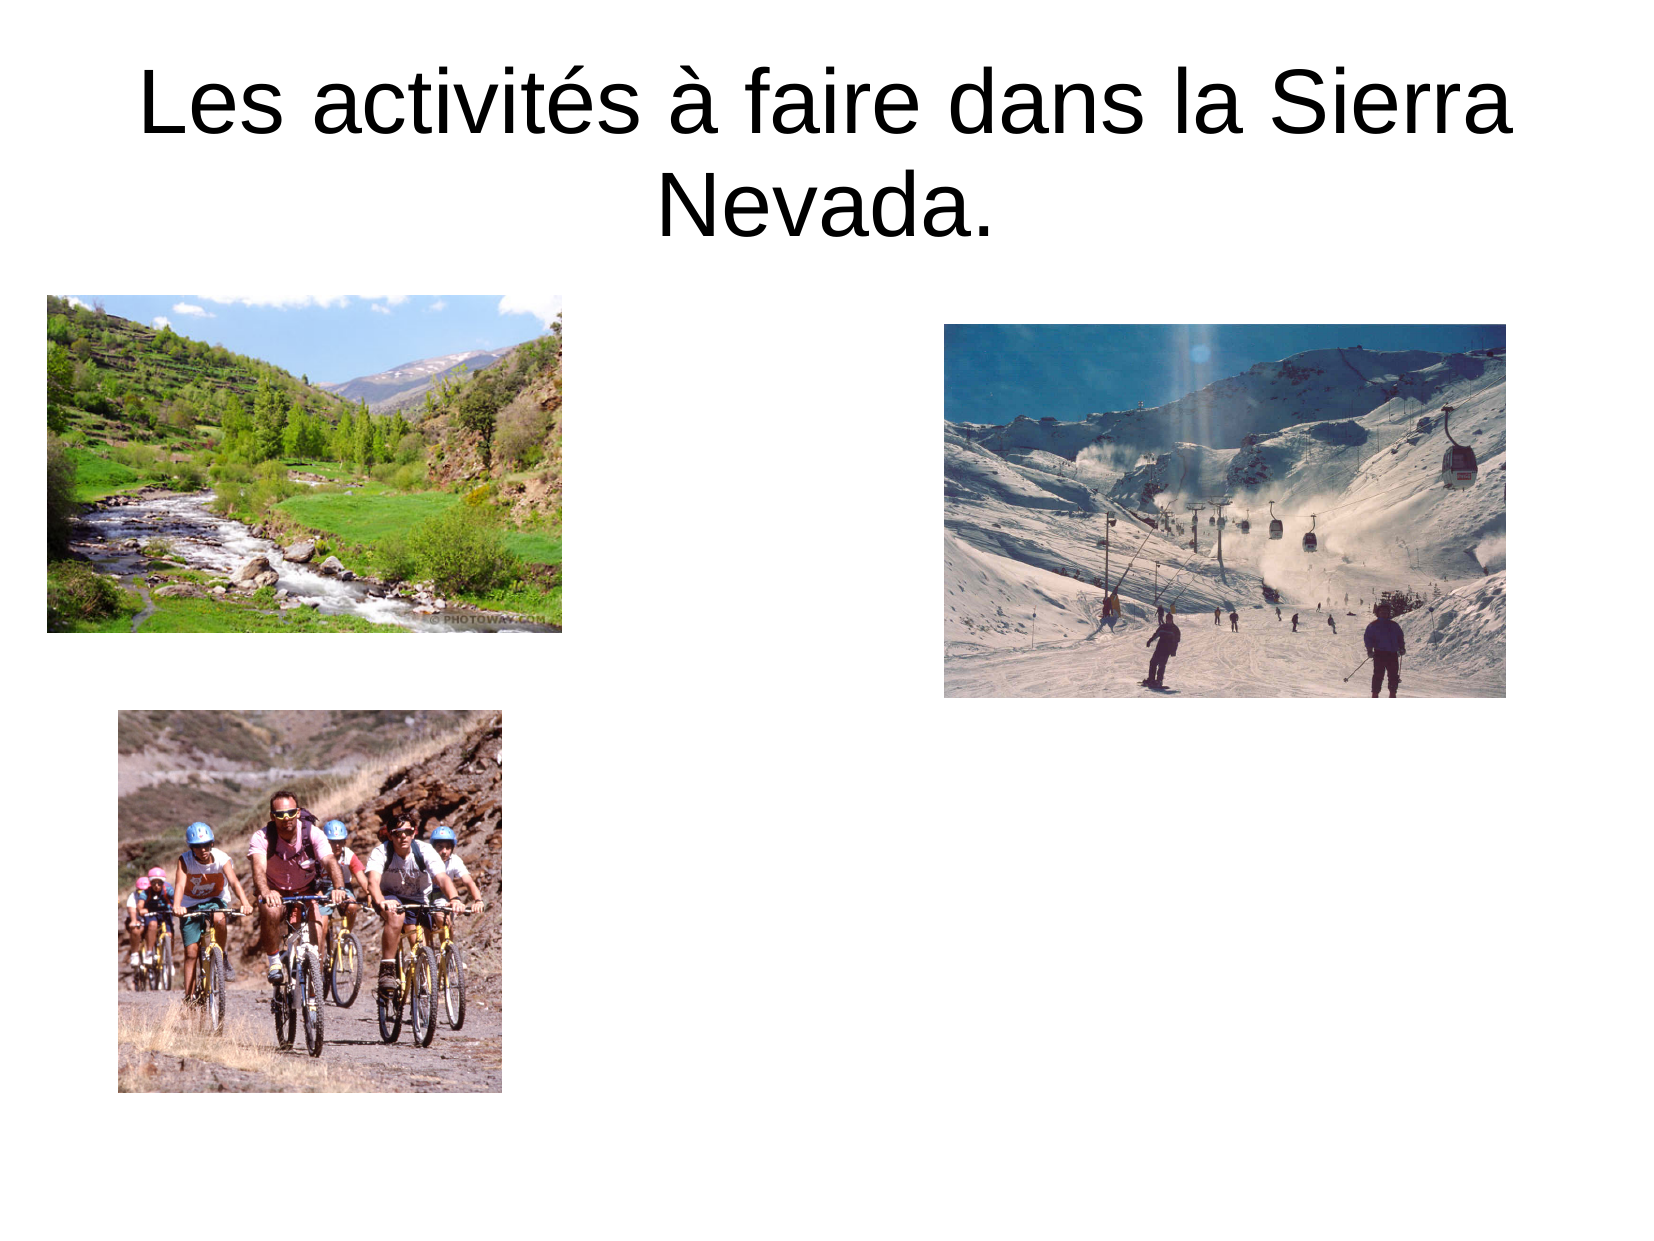

# Les activités à faire dans la Sierra Nevada.